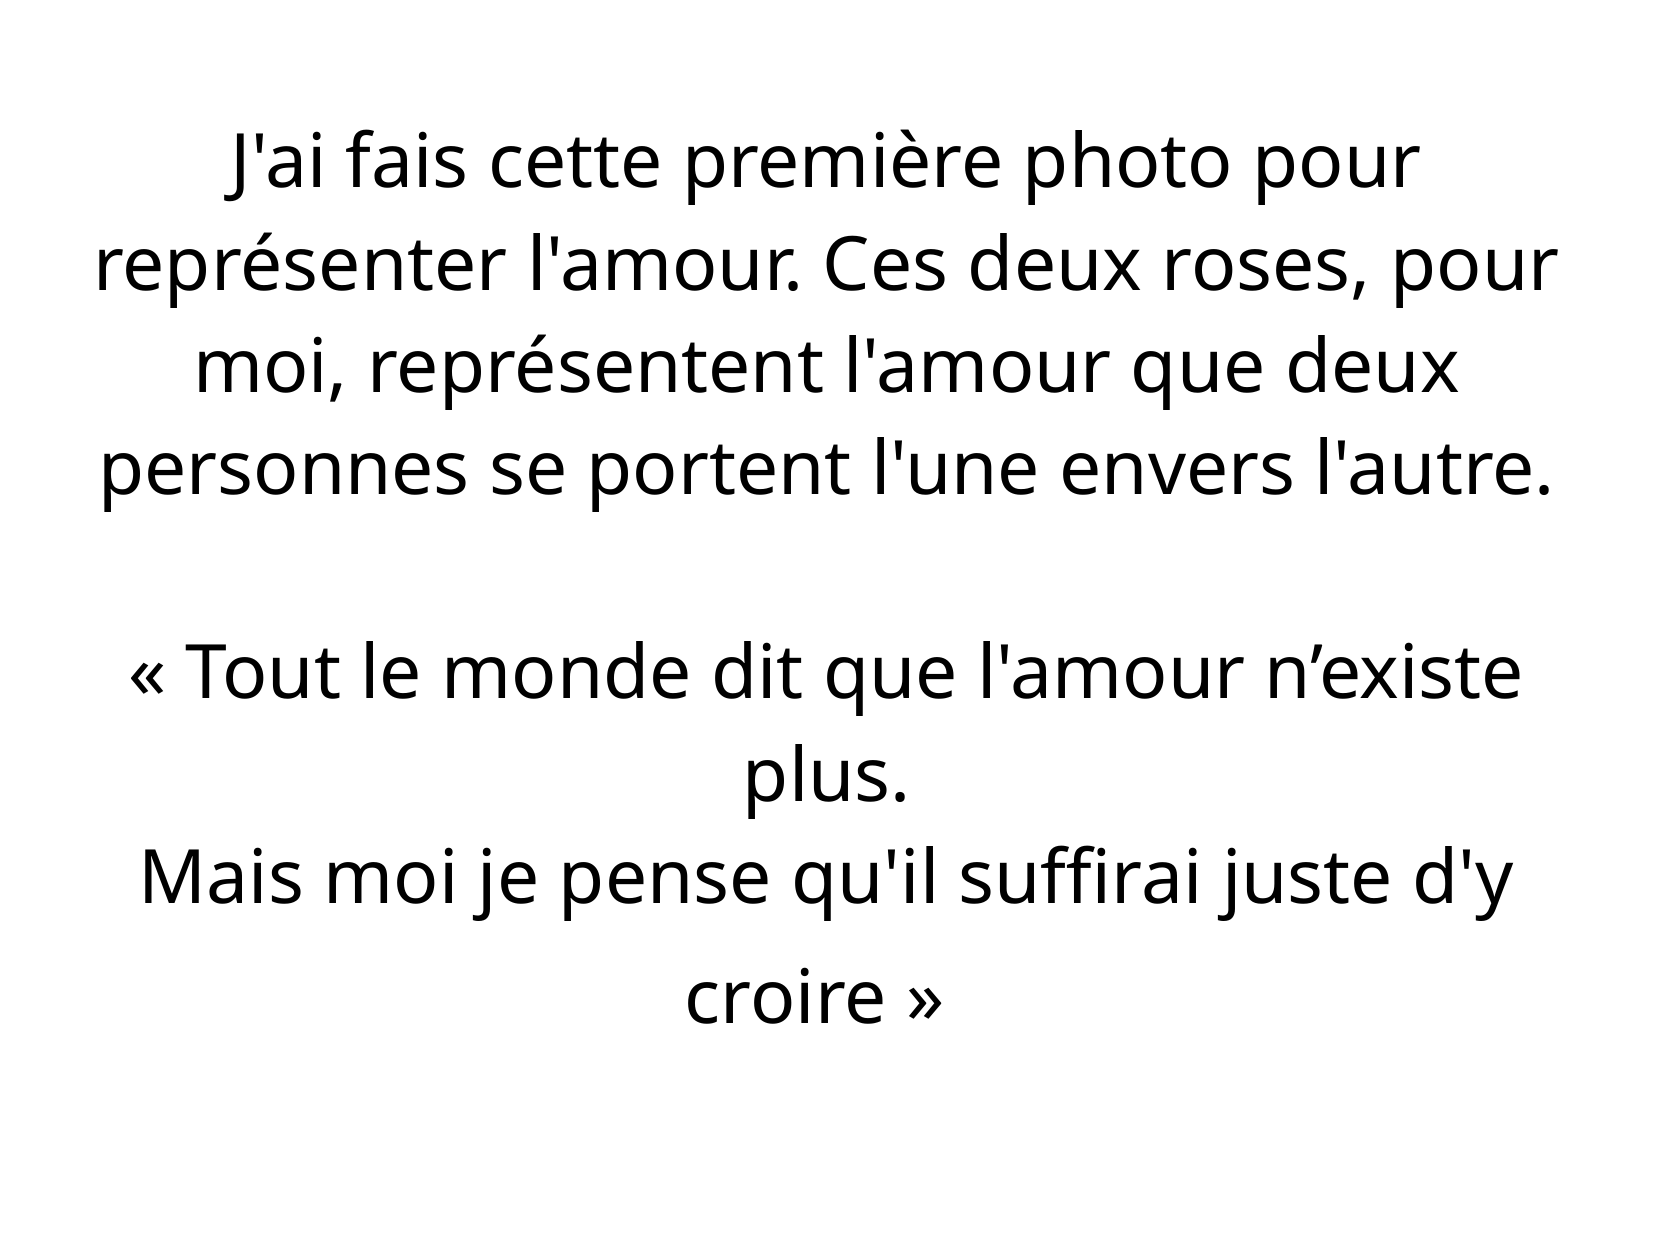

# J'ai fais cette première photo pour représenter l'amour. Ces deux roses, pour moi, représentent l'amour que deux personnes se portent l'une envers l'autre.
« Tout le monde dit que l'amour n’existe plus.
Mais moi je pense qu'il suffirai juste d'y croire »